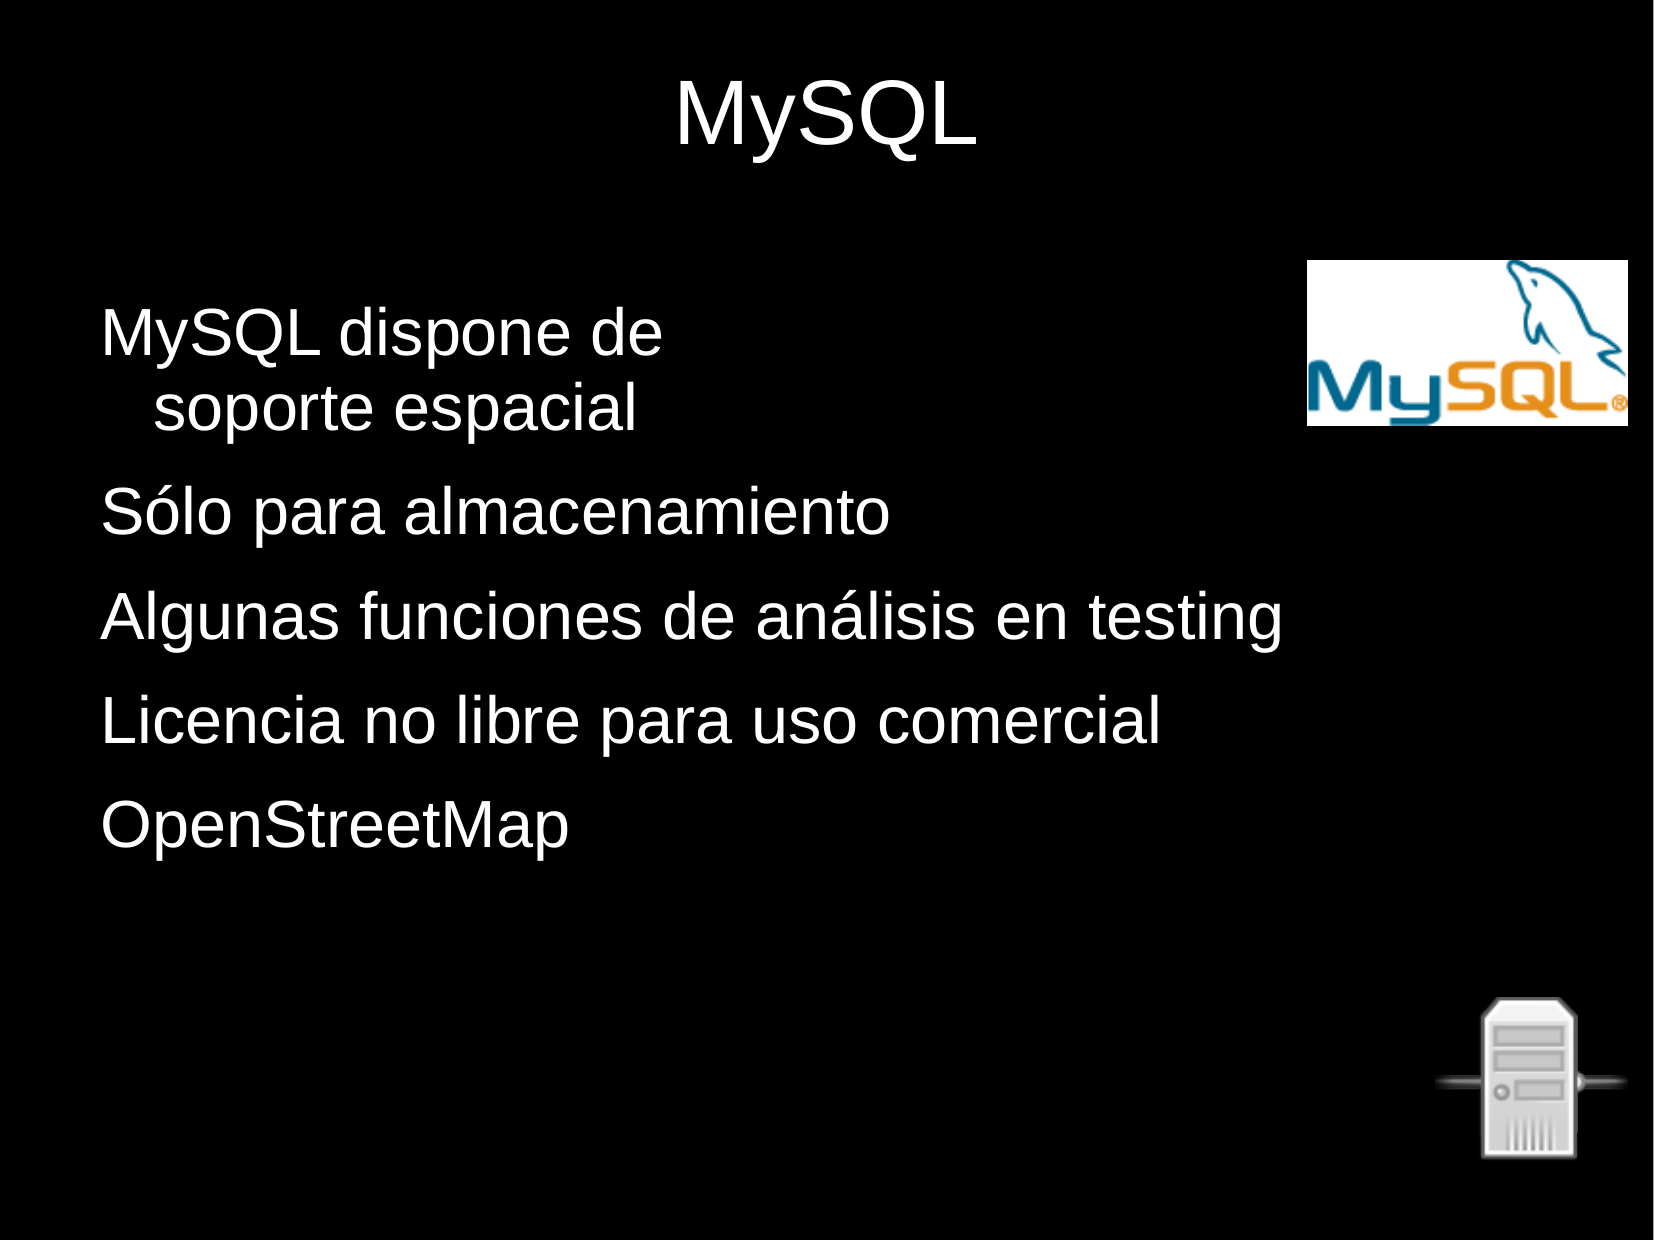

# MySQL
MySQL dispone de
soporte espacial
Sólo para almacenamiento
Algunas funciones de análisis en testing
Licencia no libre para uso comercial
OpenStreetMap